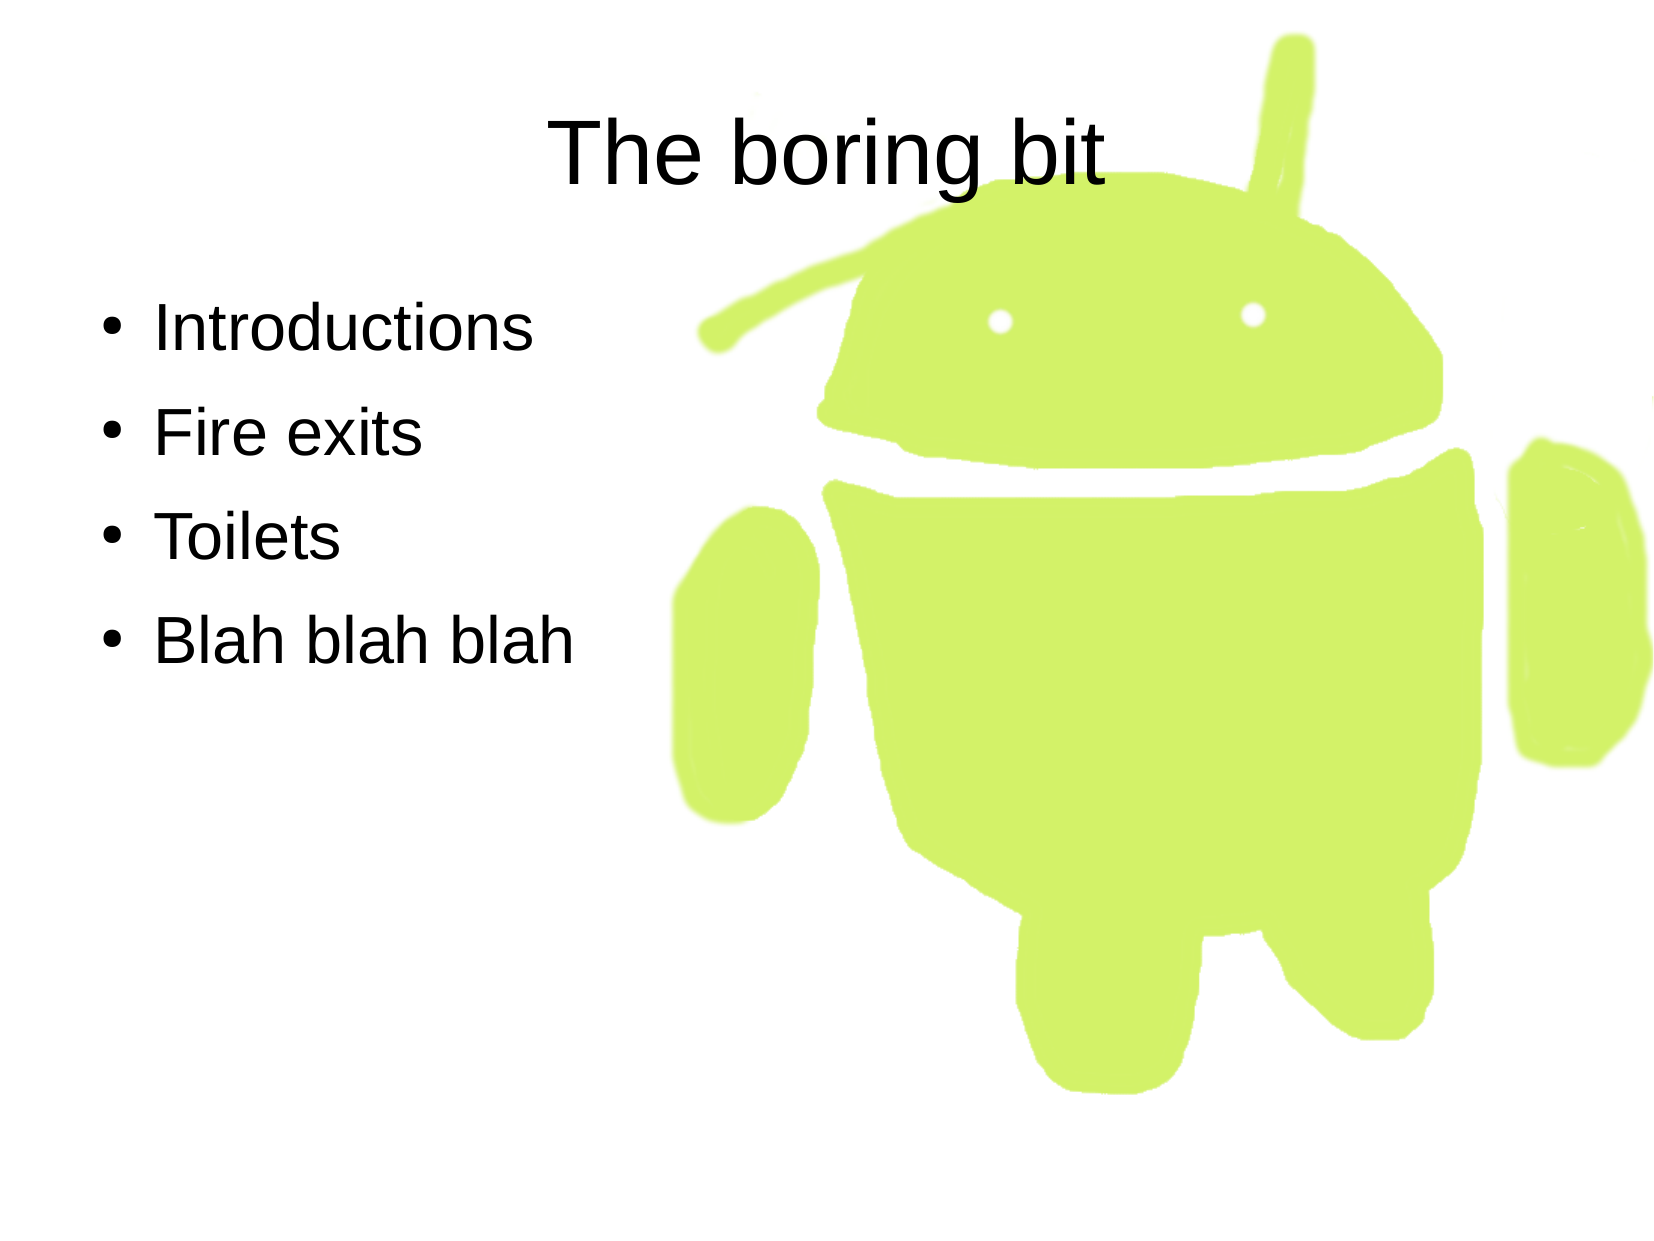

# The boring bit
Introductions
Fire exits
Toilets
Blah blah blah